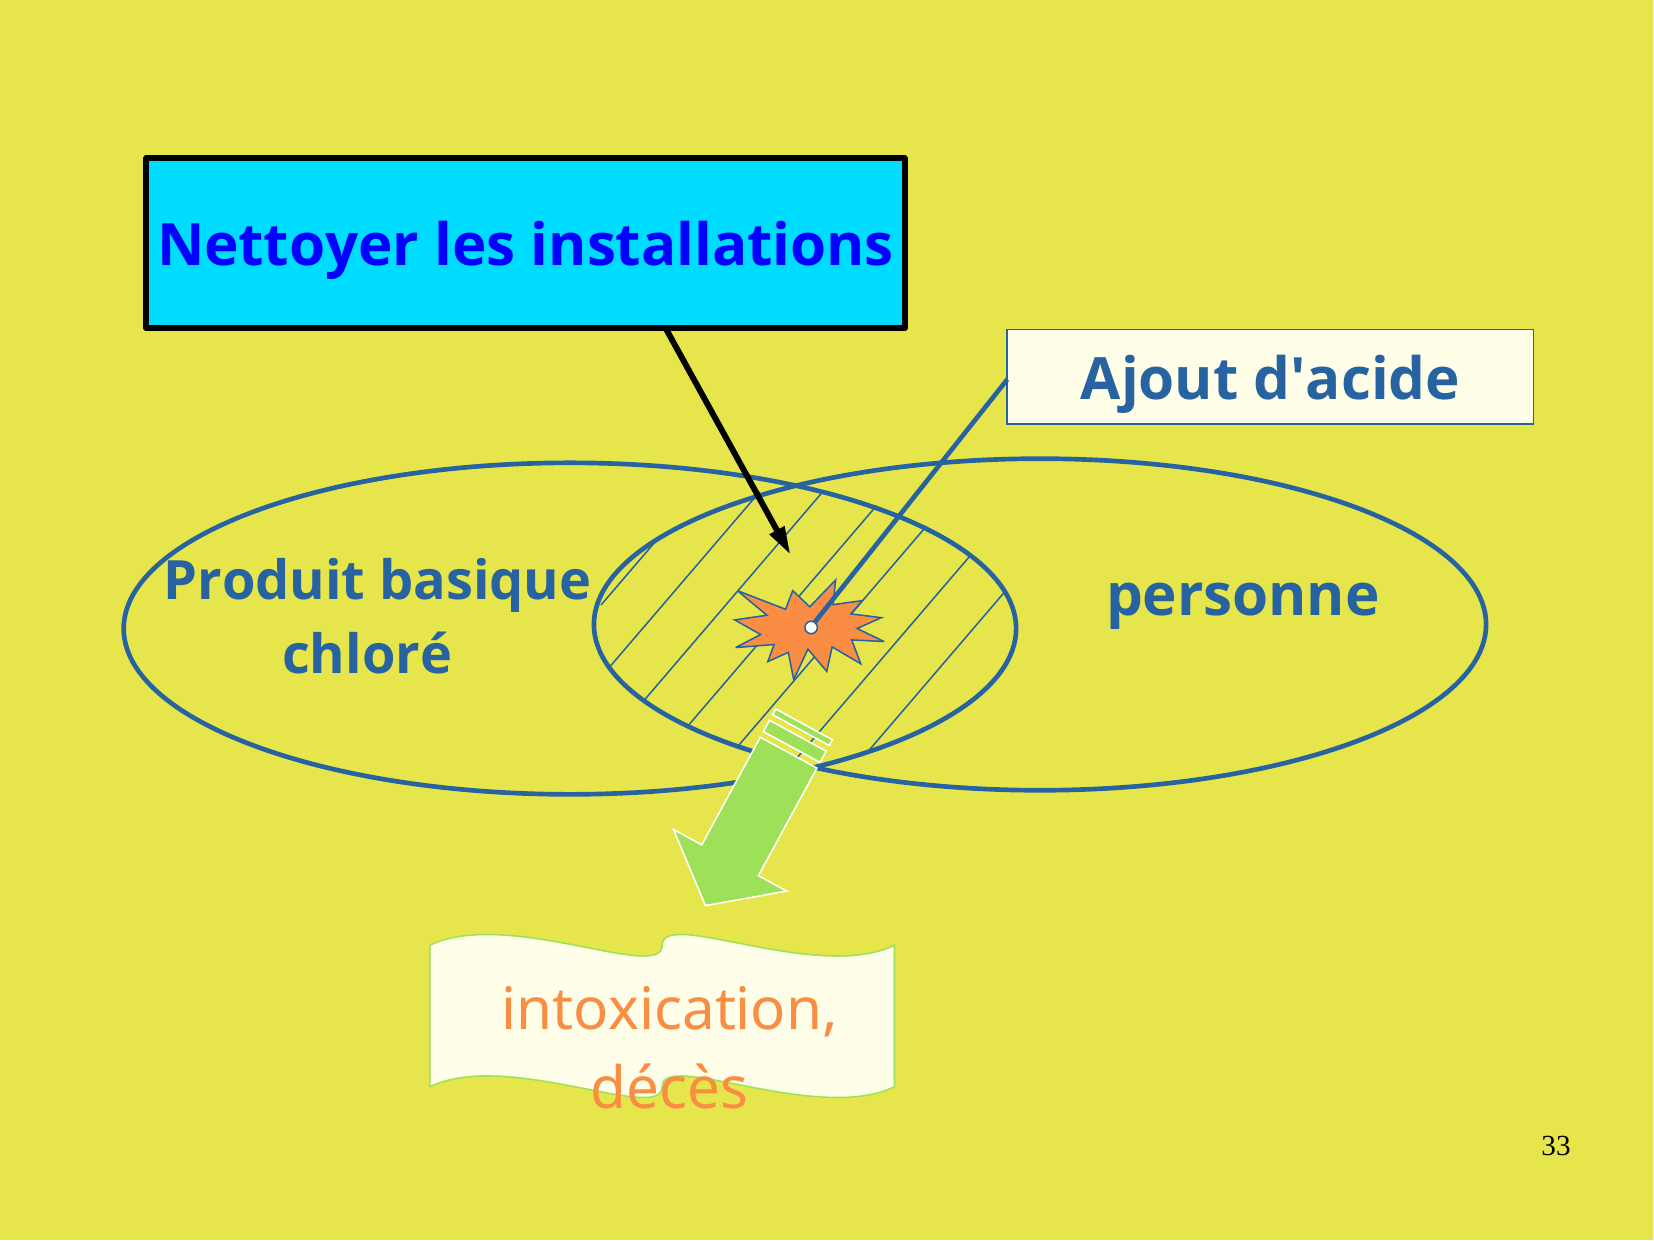

Nettoyer les installations
Ajout d'acide
Produit basique chloré
personne
intoxication, décès
33